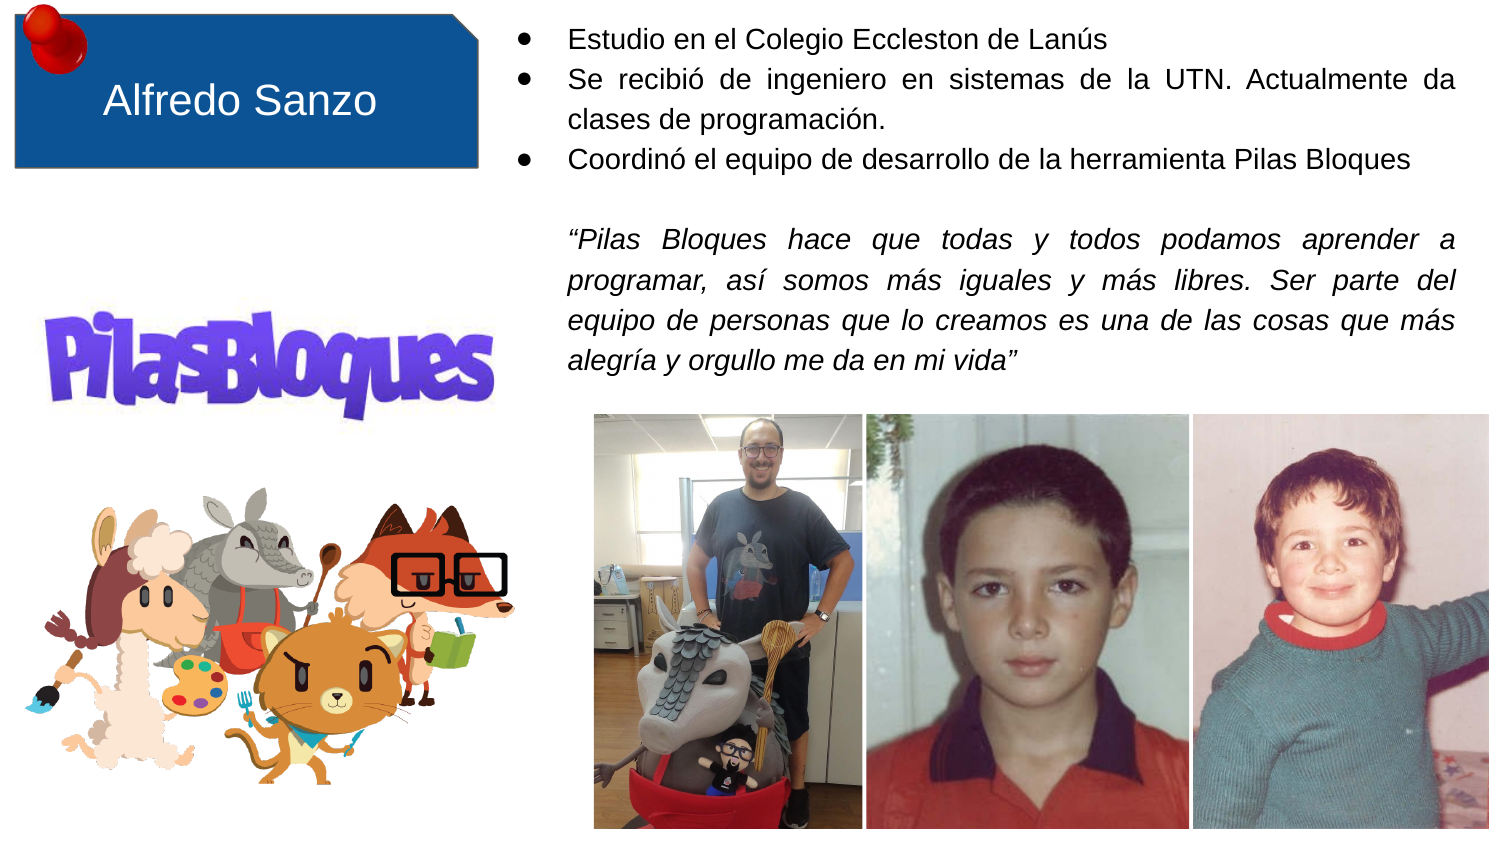

Estudio en el Colegio Eccleston de Lanús
Se recibió de ingeniero en sistemas de la UTN. Actualmente da clases de programación.
Coordinó el equipo de desarrollo de la herramienta Pilas Bloques
“Pilas Bloques hace que todas y todos podamos aprender a programar, así somos más iguales y más libres. Ser parte del equipo de personas que lo creamos es una de las cosas que más alegría y orgullo me da en mi vida”
Alfredo Sanzo